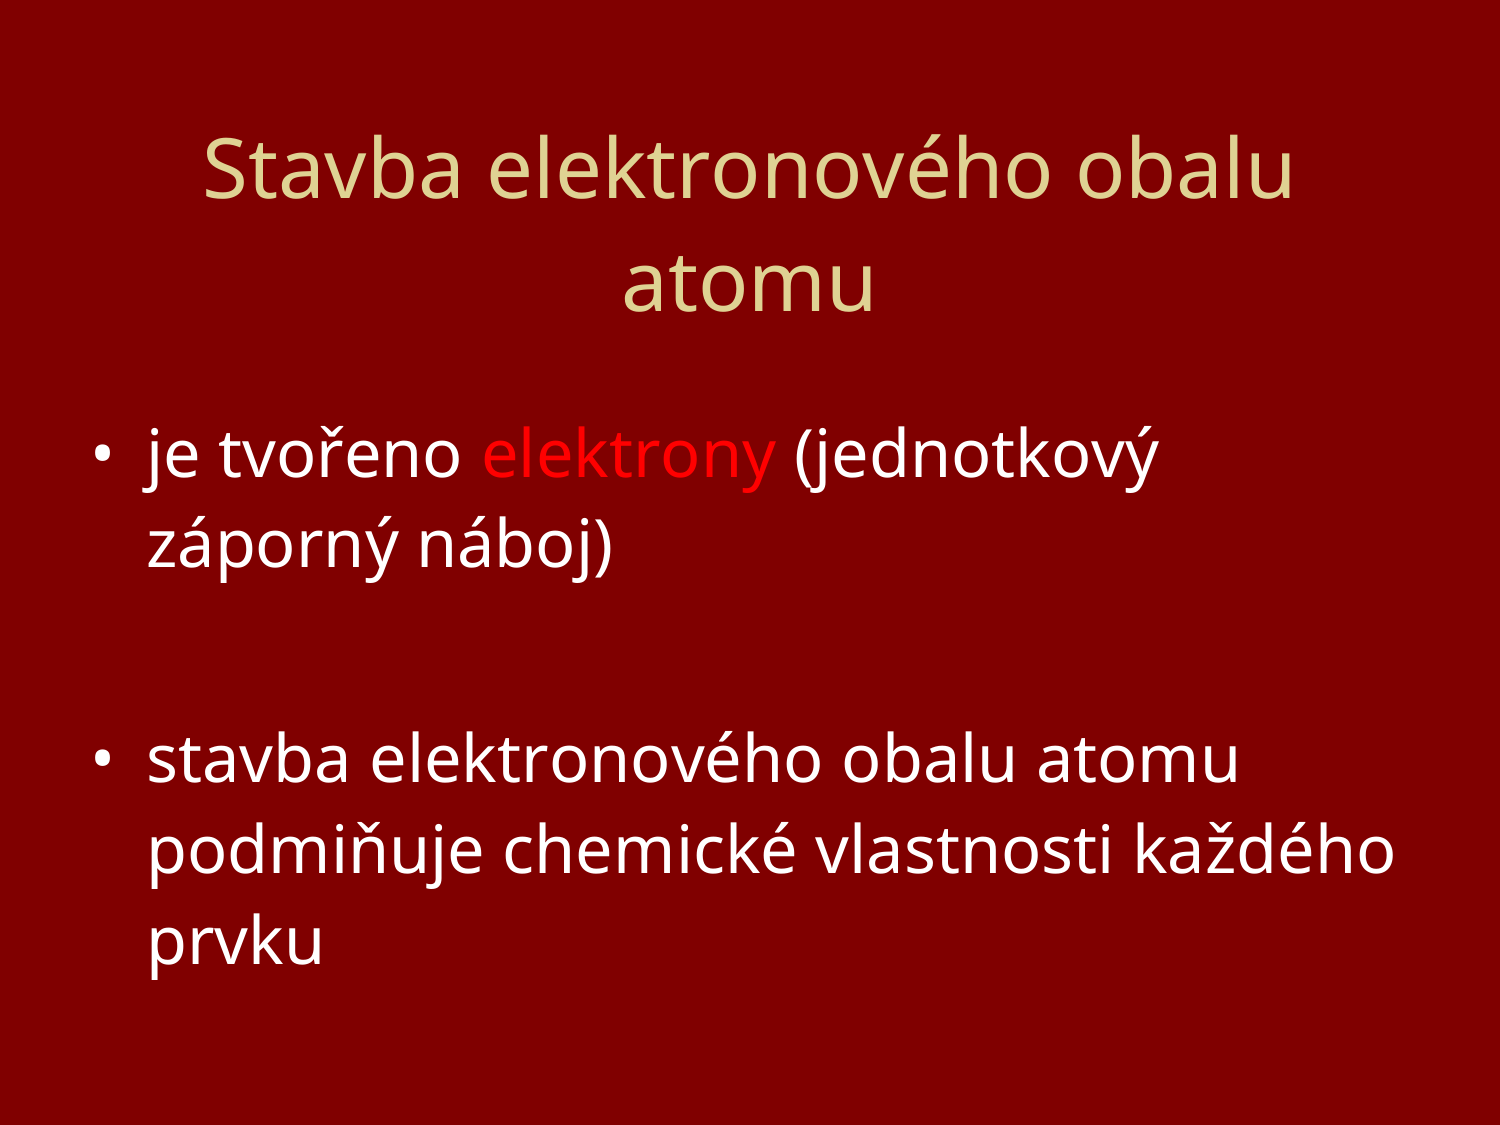

# Stavba elektronového obalu atomu
je tvořeno elektrony (jednotkový záporný náboj)
stavba elektronového obalu atomu podmiňuje chemické vlastnosti každého prvku